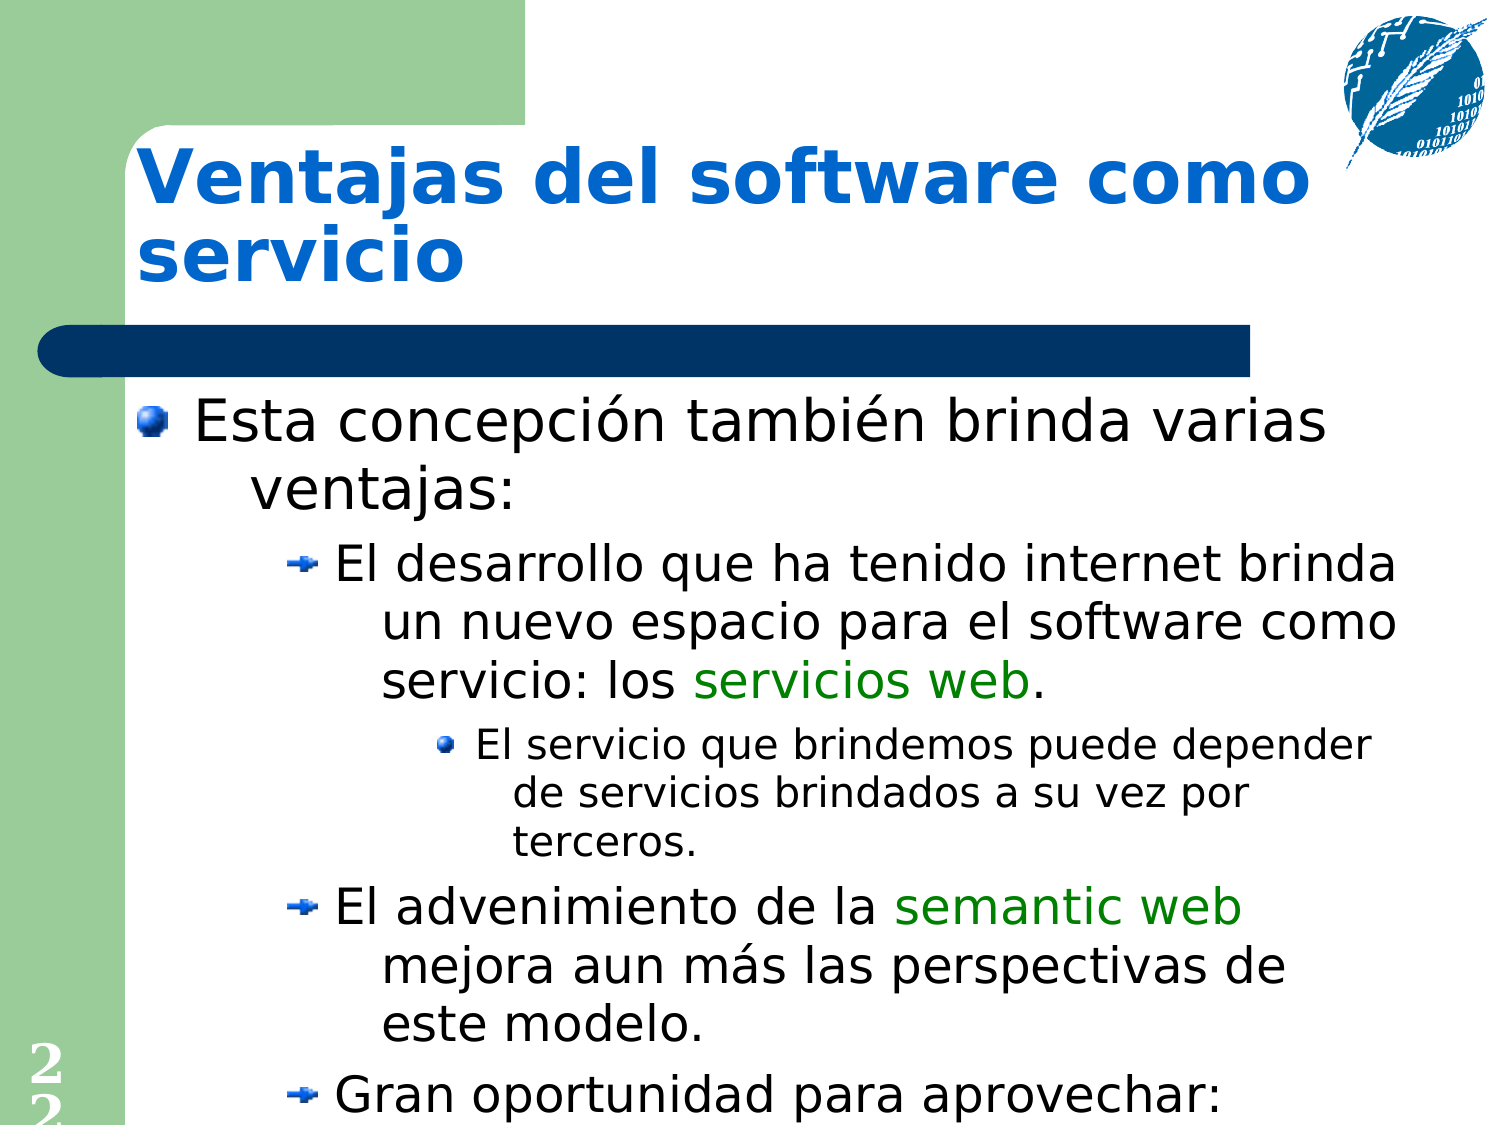

# Ventajas del software como servicio
Esta concepción también brinda varias ventajas:
El desarrollo que ha tenido internet brinda un nuevo espacio para el software como servicio: los servicios web.
El servicio que brindemos puede depender de servicios brindados a su vez por terceros.
El advenimiento de la semantic web mejora aun más las perspectivas de este modelo.
Gran oportunidad para aprovechar:
Reconversión de los sistemas existentes.
22